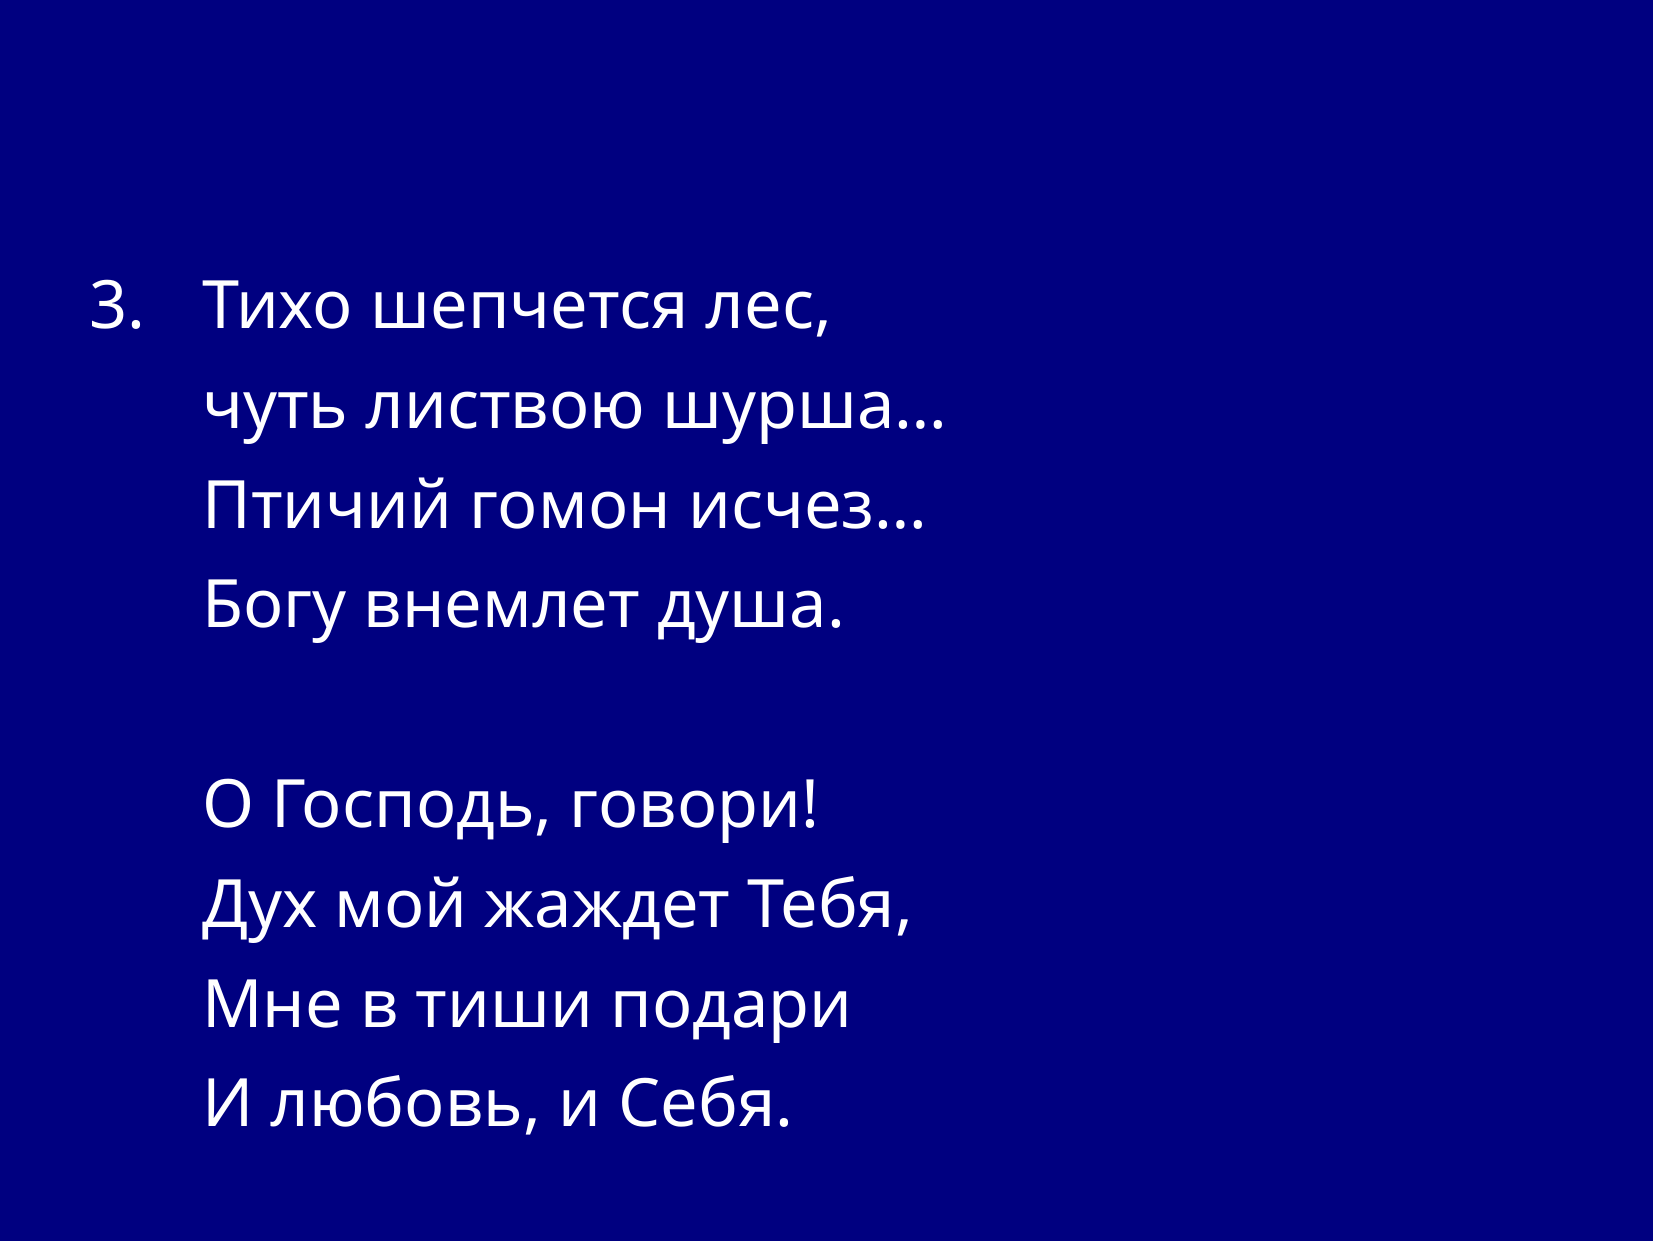

3.	Тихо шепчется лес,
	чуть листвою шурша…
	Птичий гомон исчез…
	Богу внемлет душа.
	О Господь, говори!
	Дух мой жаждет Тебя,
	Мне в тиши подари
	И любовь, и Себя.